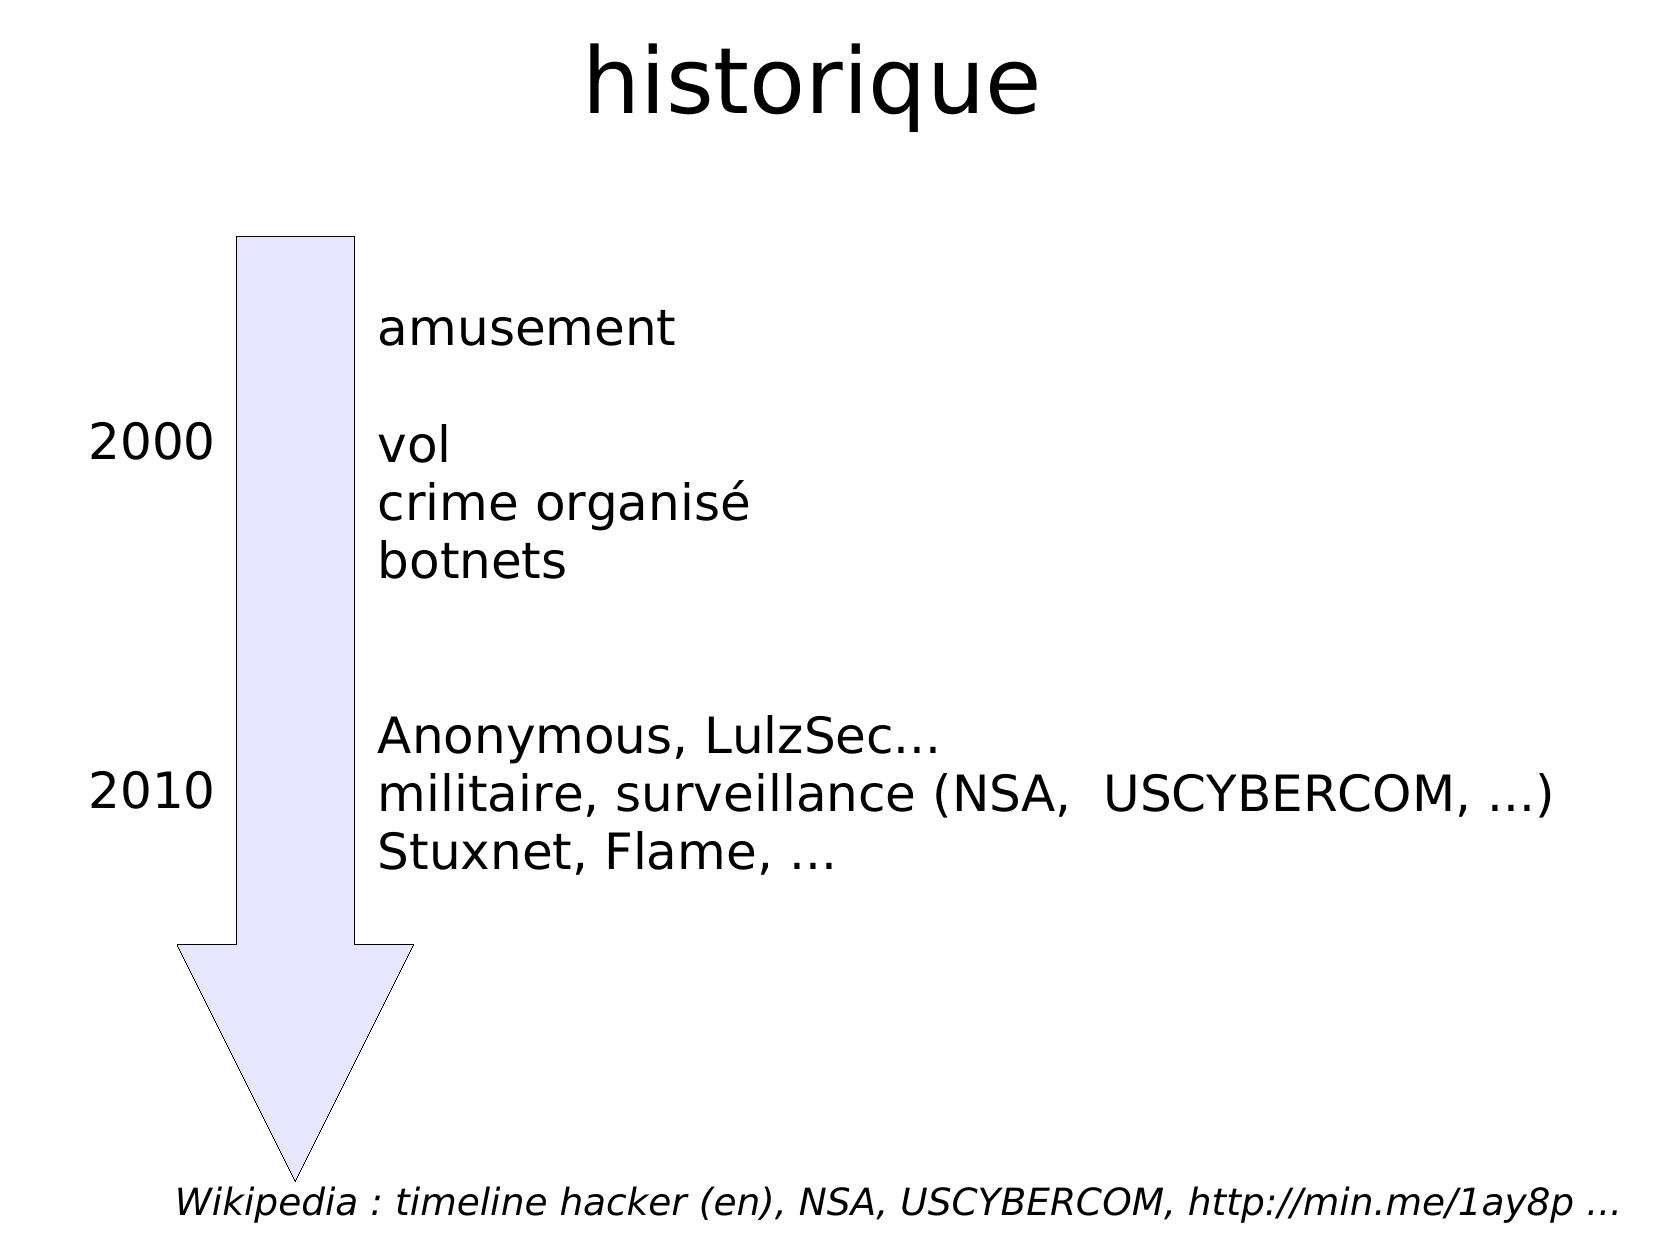

# historique
amusement
vol
crime organisé
botnets
Anonymous, LulzSec...
militaire, surveillance (NSA, USCYBERCOM, ...)
Stuxnet, Flame, ...
2000
2010
Wikipedia : timeline hacker (en), NSA, USCYBERCOM, http://min.me/1ay8p ...